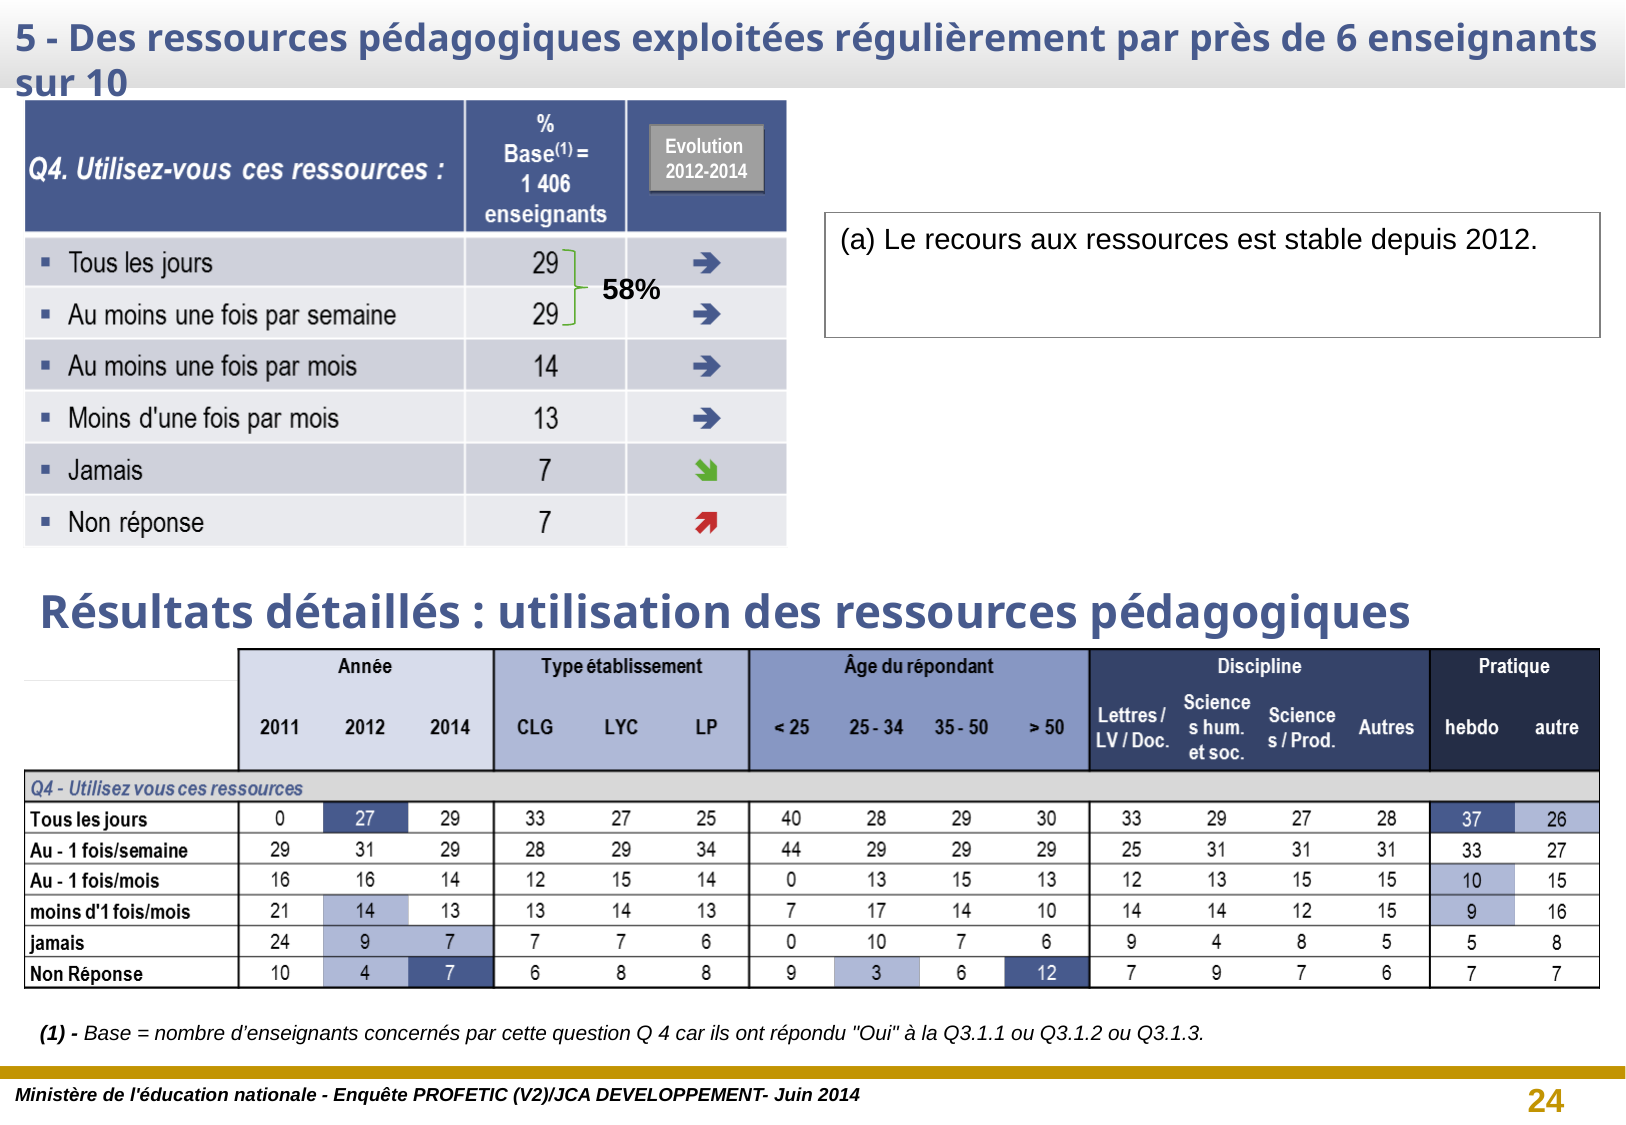

# 5 - Des ressources pédagogiques exploitées régulièrement par près de 6 enseignants sur 10
Evolution
2012-2014
(a) Le recours aux ressources est stable depuis 2012.
58%
Résultats détaillés : utilisation des ressources pédagogiques
(1) - Base = nombre d’enseignants concernés par cette question Q 4 car ils ont répondu "Oui" à la Q3.1.1 ou Q3.1.2 ou Q3.1.3.
21
Ministère de l'éducation nationale - Enquête PROFETIC (V2)/JCA DEVELOPPEMENT- Juin 2014